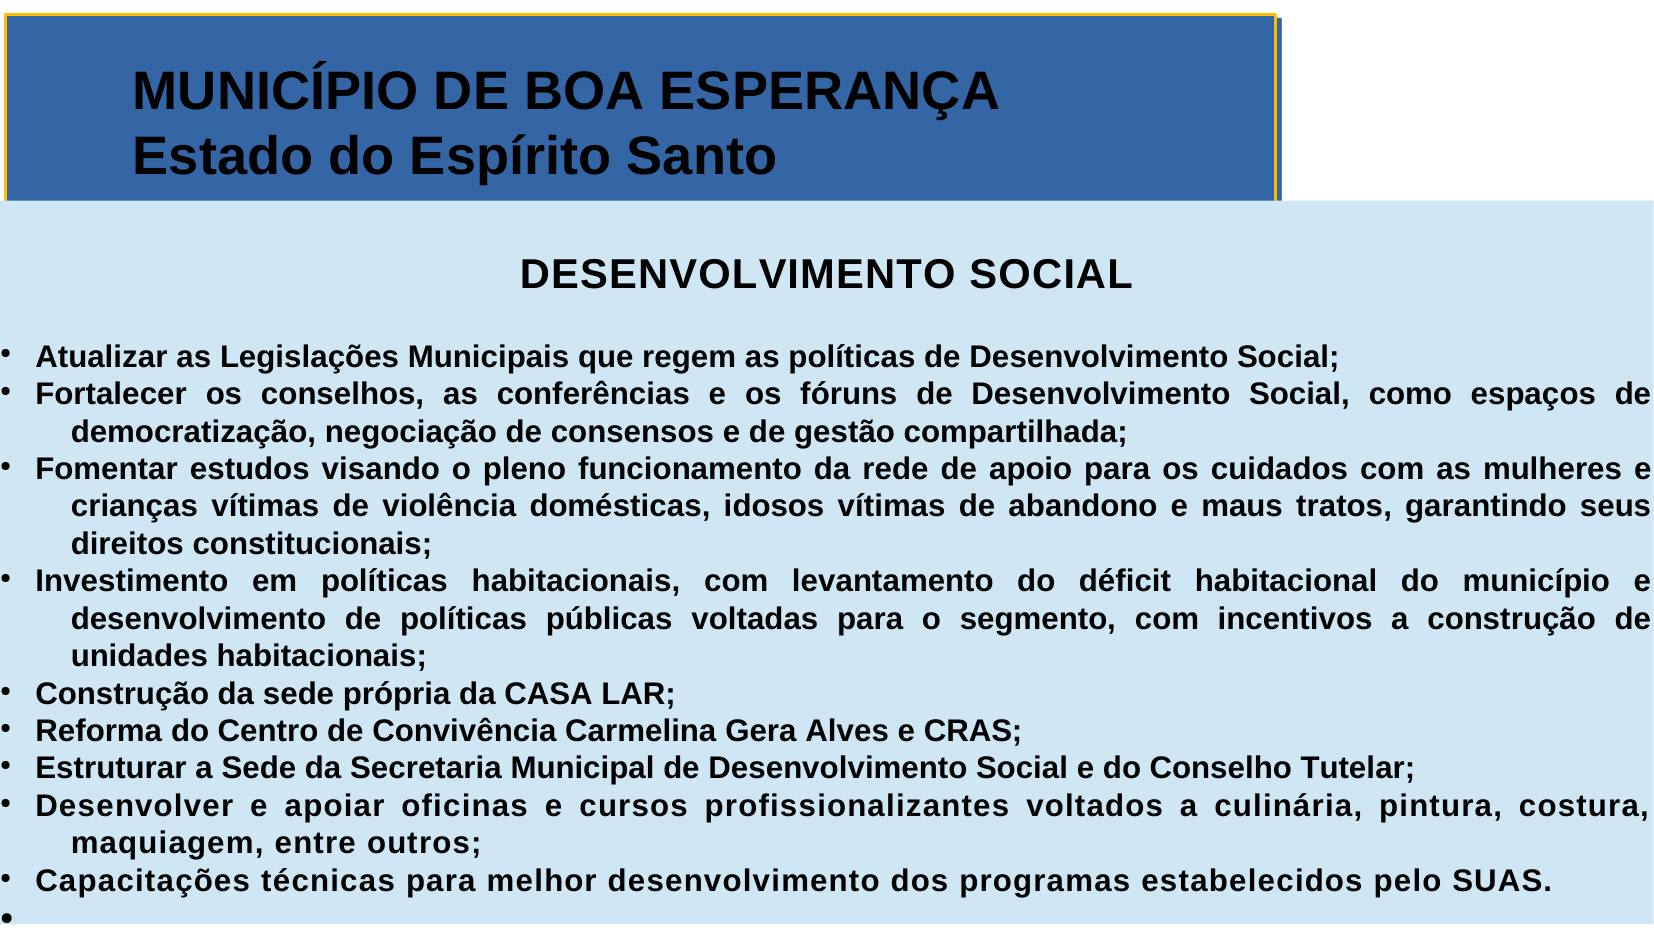

# MUNICÍPIO DE BOA ESPERANÇA Estado do Espírito Santo
DESENVOLVIMENTO SOCIAL
Atualizar as Legislações Municipais que regem as políticas de Desenvolvimento Social;
Fortalecer os conselhos, as conferências e os fóruns de Desenvolvimento Social, como espaços de democratização, negociação de consensos e de gestão compartilhada;
Fomentar estudos visando o pleno funcionamento da rede de apoio para os cuidados com as mulheres e crianças vítimas de violência domésticas, idosos vítimas de abandono e maus tratos, garantindo seus direitos constitucionais;
Investimento em políticas habitacionais, com levantamento do déficit habitacional do município e desenvolvimento de políticas públicas voltadas para o segmento, com incentivos a construção de unidades habitacionais;
Construção da sede própria da CASA LAR;
Reforma do Centro de Convivência Carmelina Gera Alves e CRAS;
Estruturar a Sede da Secretaria Municipal de Desenvolvimento Social e do Conselho Tutelar;
Desenvolver e apoiar oficinas e cursos profissionalizantes voltados a culinária, pintura, costura, maquiagem, entre outros;
Capacitações técnicas para melhor desenvolvimento dos programas estabelecidos pelo SUAS.